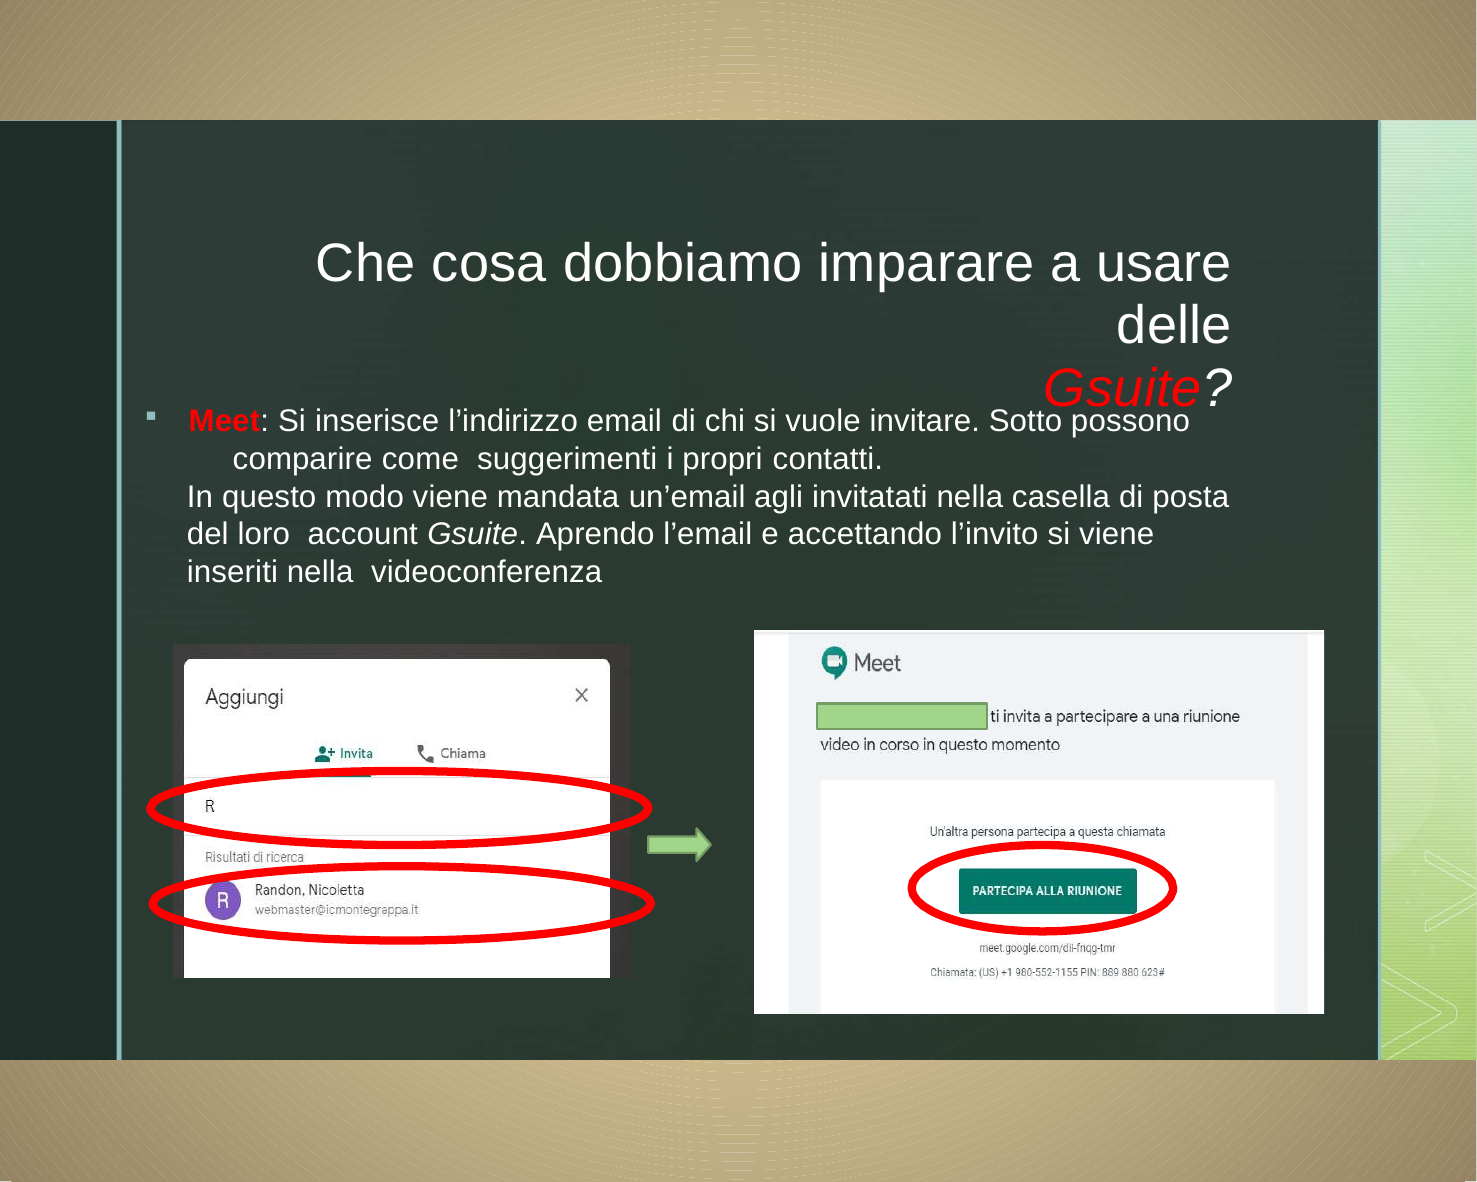

# Che cosa dobbiamo imparare a usare delle
Gsuite?
Meet: Si inserisce l’indirizzo email di chi si vuole invitare. Sotto possono comparire come suggerimenti i propri contatti.
In questo modo viene mandata un’email agli invitatati nella casella di posta del loro account Gsuite. Aprendo l’email e accettando l’invito si viene inseriti nella videoconferenza